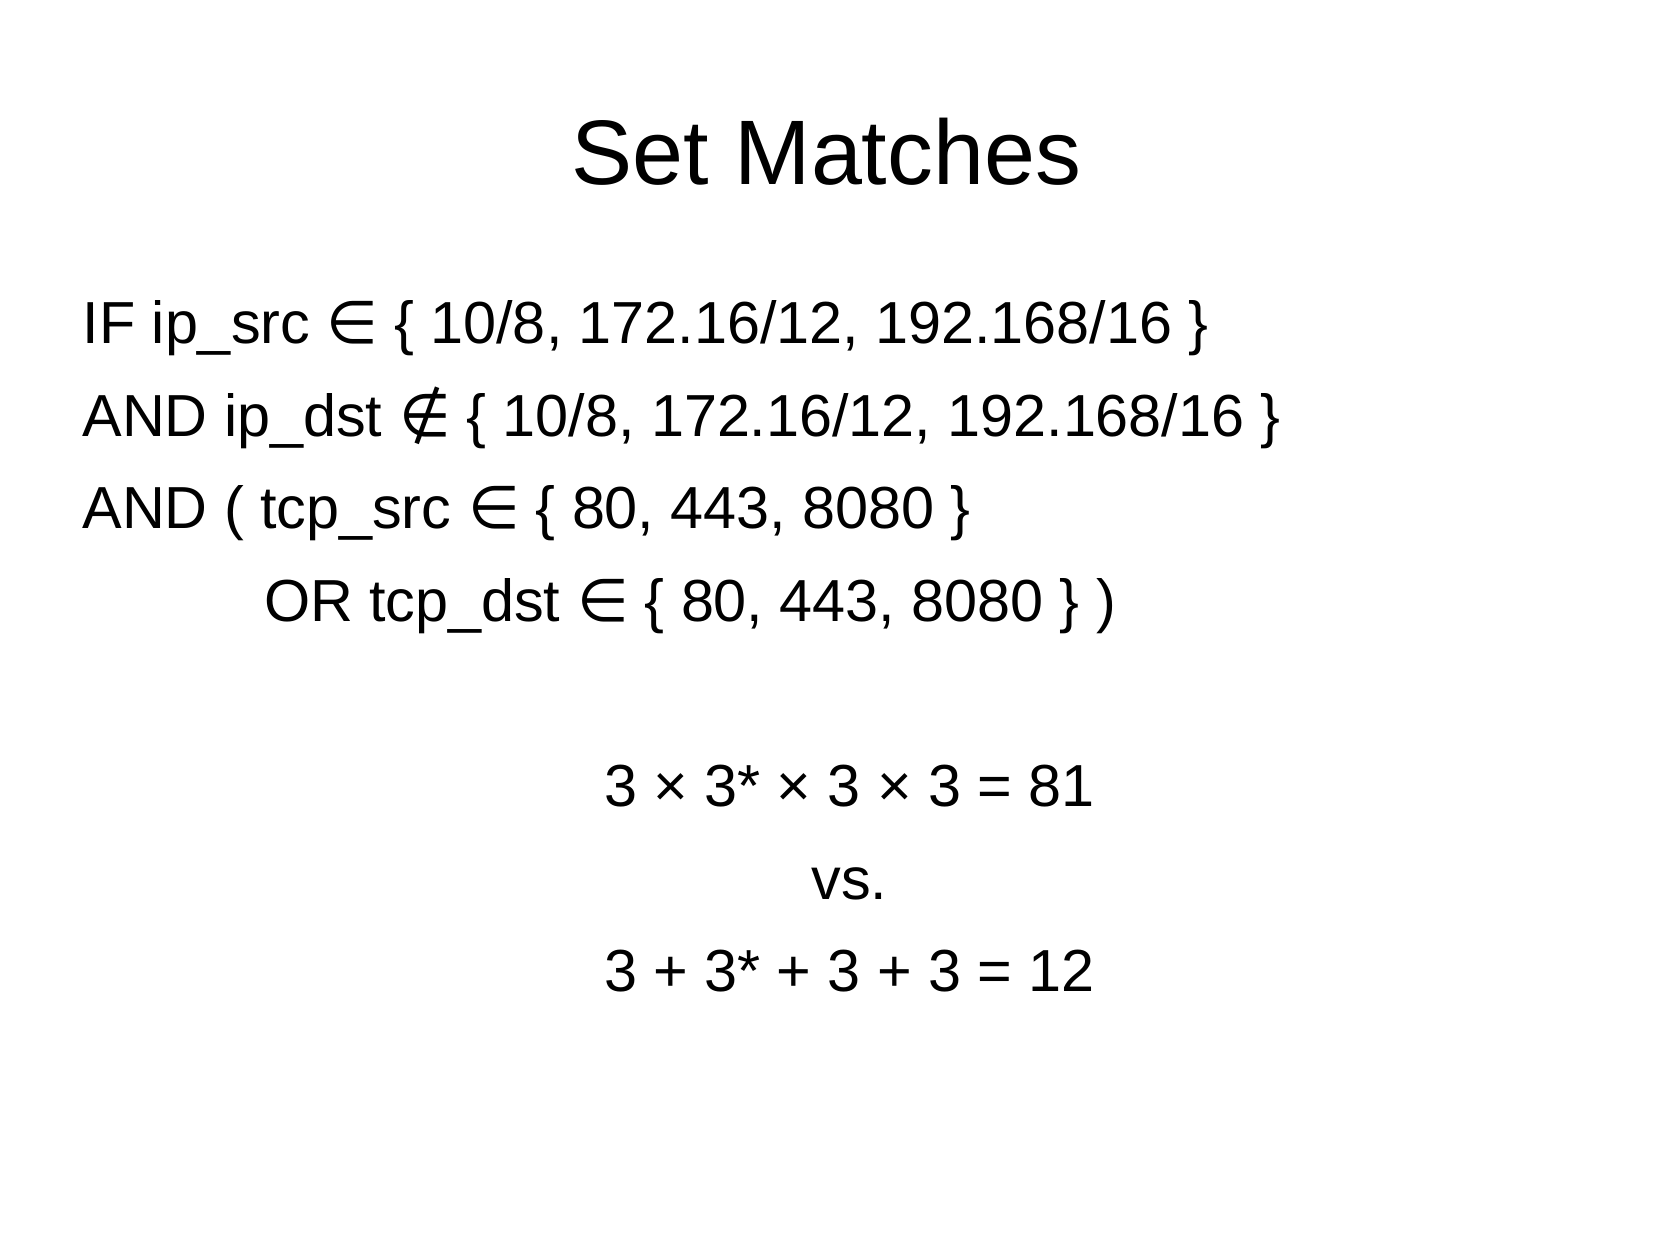

# Set Matches
IF ip_src ∈ { 10/8, 172.16/12, 192.168/16 }
AND ip_dst ∉ { 10/8, 172.16/12, 192.168/16 }
AND ( tcp_src ∈ { 80, 443, 8080 }
 OR tcp_dst ∈ { 80, 443, 8080 } )
3 × 3* × 3 × 3 = 81
vs.
3 + 3* + 3 + 3 = 12